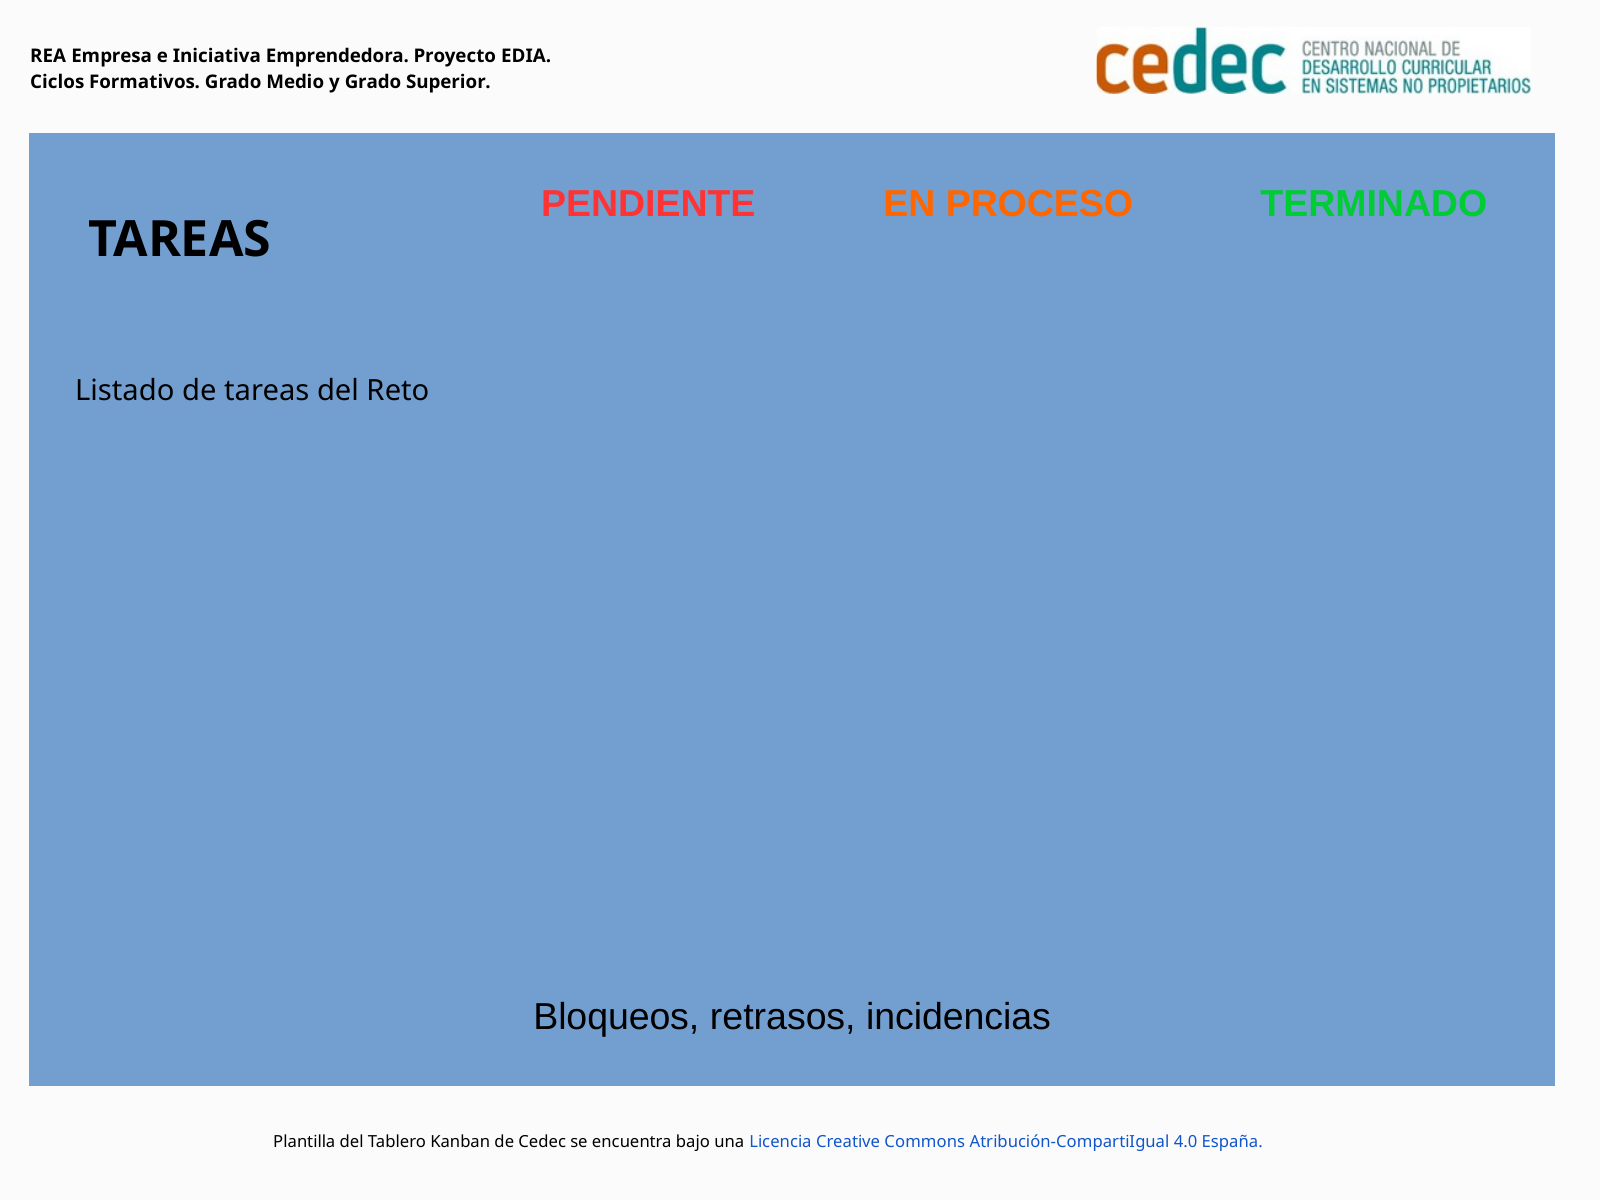

REA Empresa e Iniciativa Emprendedora. Proyecto EDIA.
Ciclos Formativos. Grado Medio y Grado Superior.
| TAREAS Listado de tareas del Reto | PENDIENTE | EN PROCESO | TERMINADO |
| --- | --- | --- | --- |
| Bloqueos, retrasos, incidencias | | | |
 Plantilla del Tablero Kanban de Cedec se encuentra bajo una Licencia Creative Commons Atribución-CompartiIgual 4.0 España.